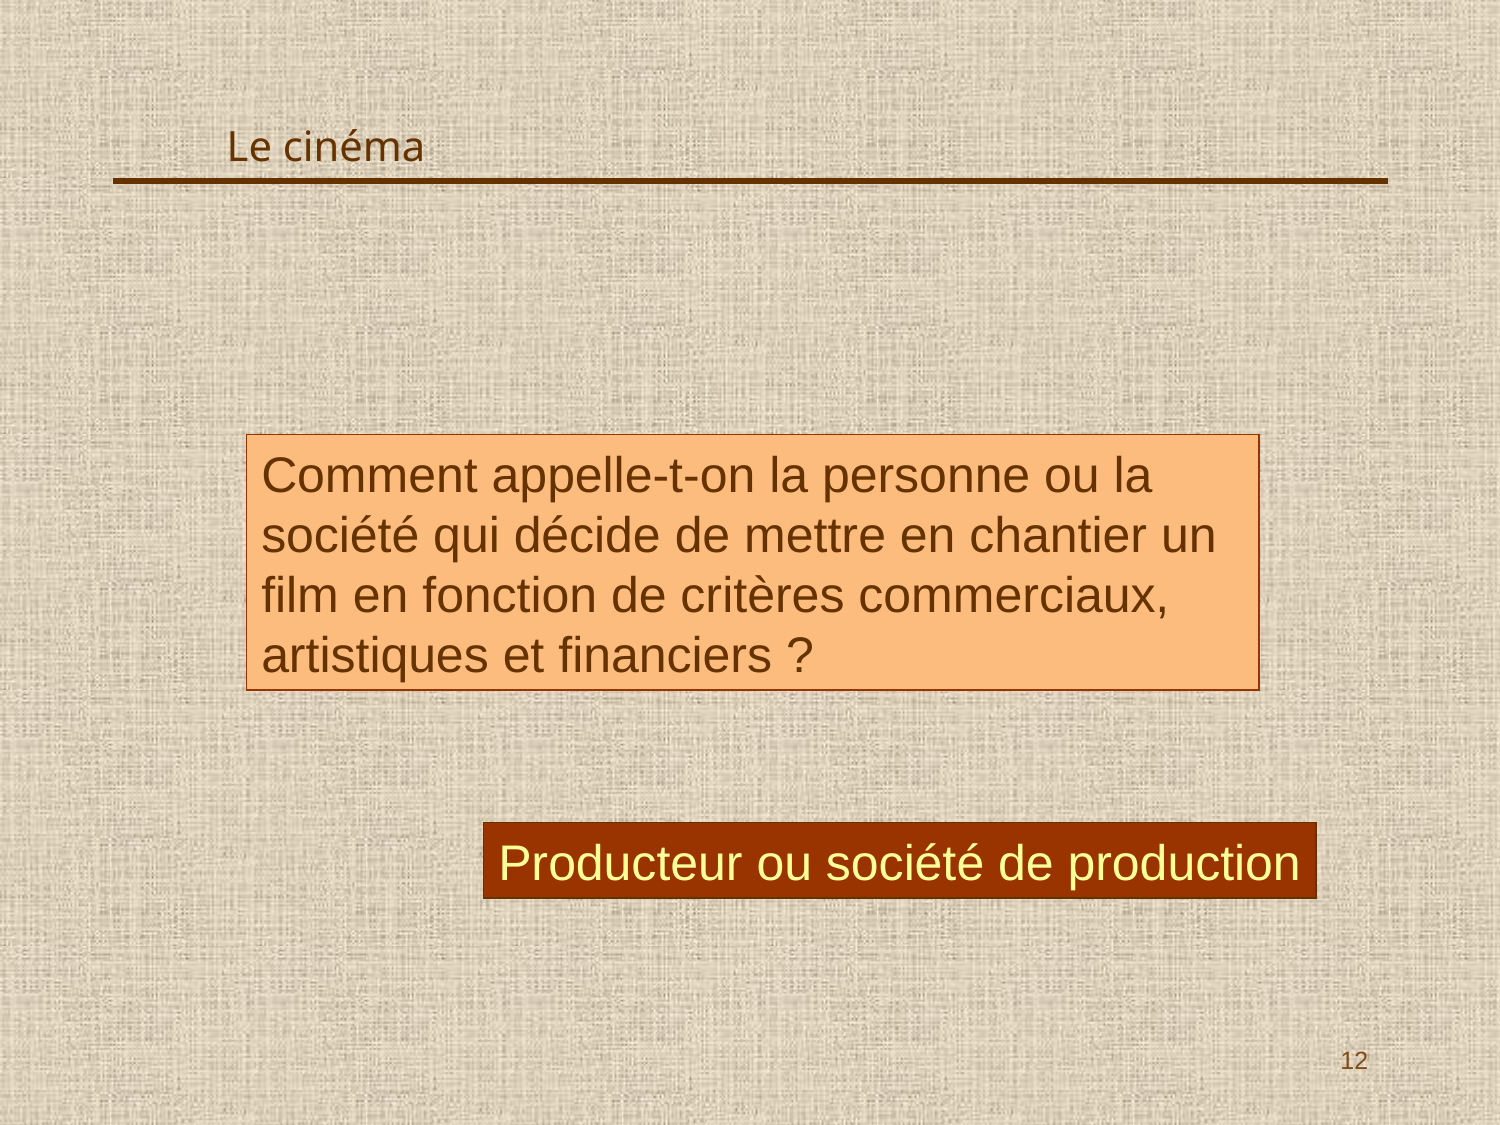

Le cinéma
Comment appelle-t-on la personne ou la société qui décide de mettre en chantier un film en fonction de critères commerciaux, artistiques et financiers ?
Producteur ou société de production
12